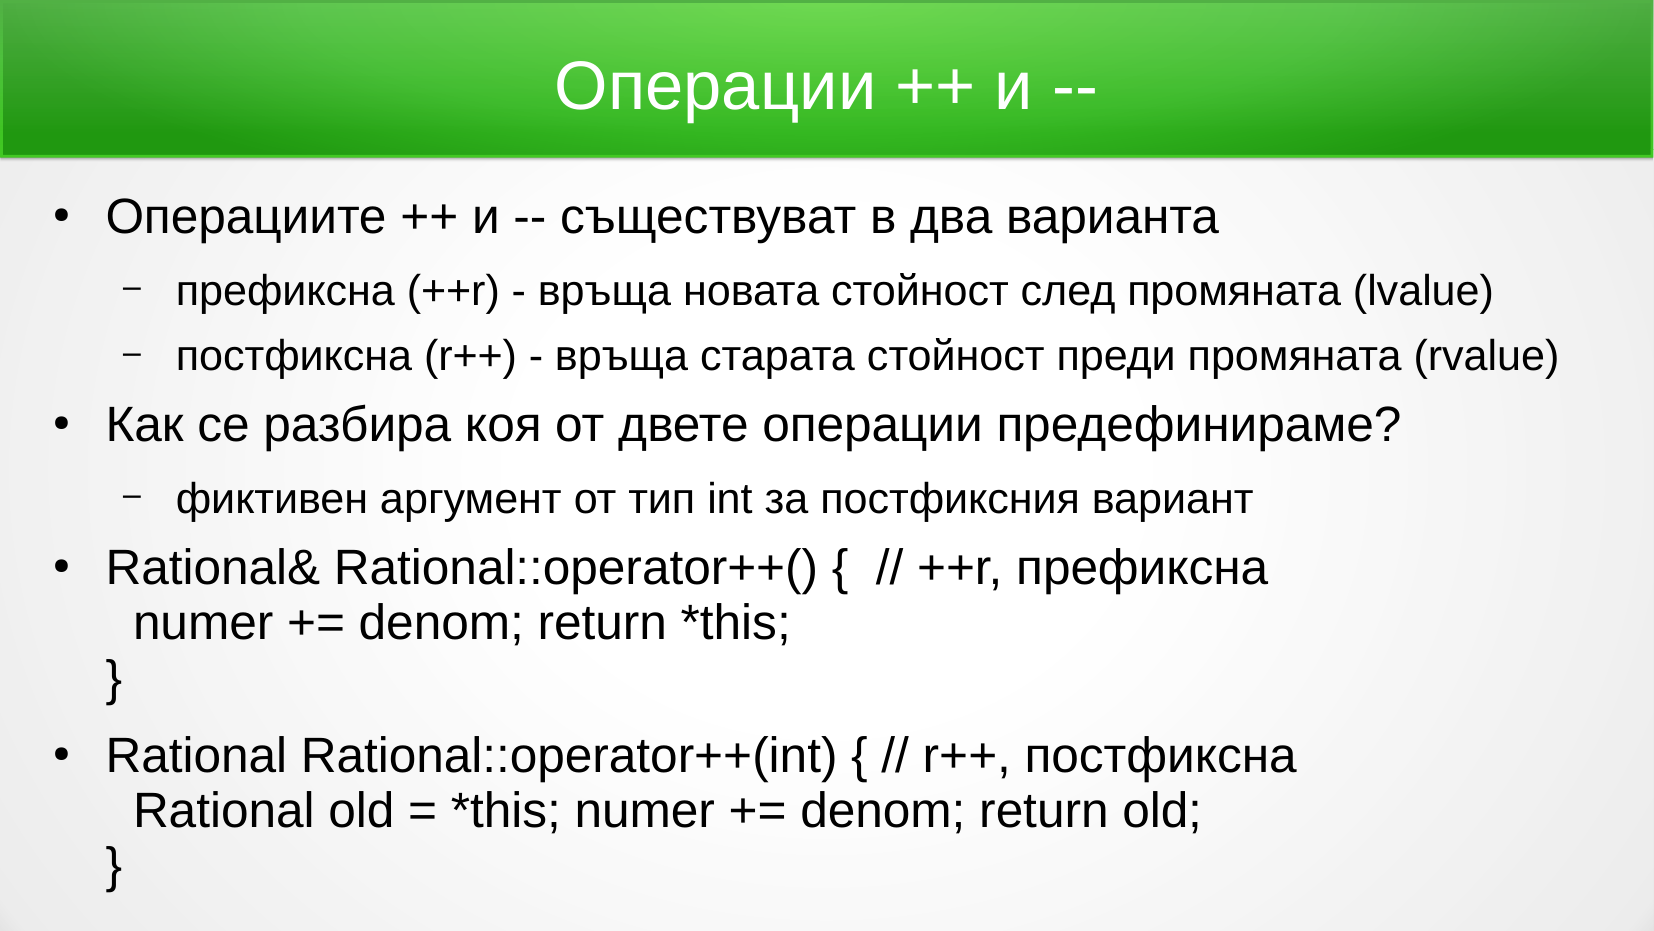

# Операции ++ и --
Операциите ++ и -- съществуват в два варианта
префиксна (++r) - връща новата стойност след промяната (lvalue)
постфиксна (r++) - връща старата стойност преди промяната (rvalue)
Как се разбира коя от двете операции предефинираме?
фиктивен аргумент от тип int за постфиксния вариант
Rational& Rational::operator++() { // ++r, префиксна
 numer += denom; return *this;
}
Rational Rational::operator++(int) { // r++, постфиксна
 Rational old = *this; numer += denom; return old;
}